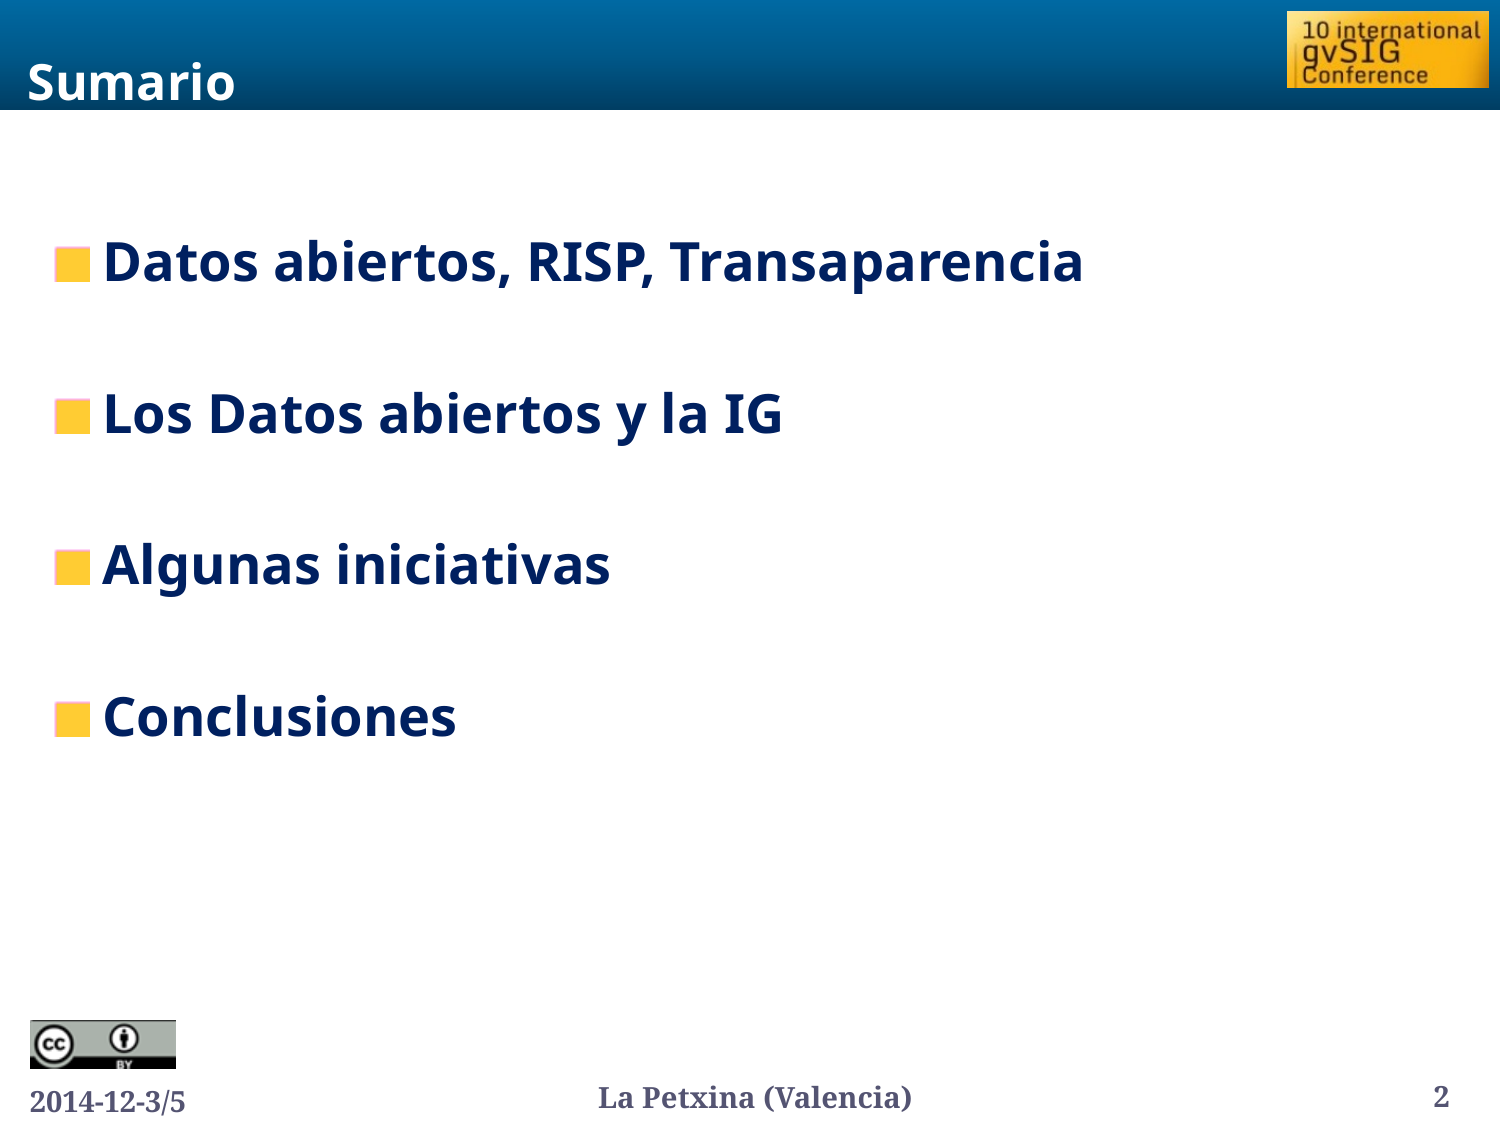

# Sumario
Datos abiertos, RISP, Transaparencia
Los Datos abiertos y la IG
Algunas iniciativas
Conclusiones